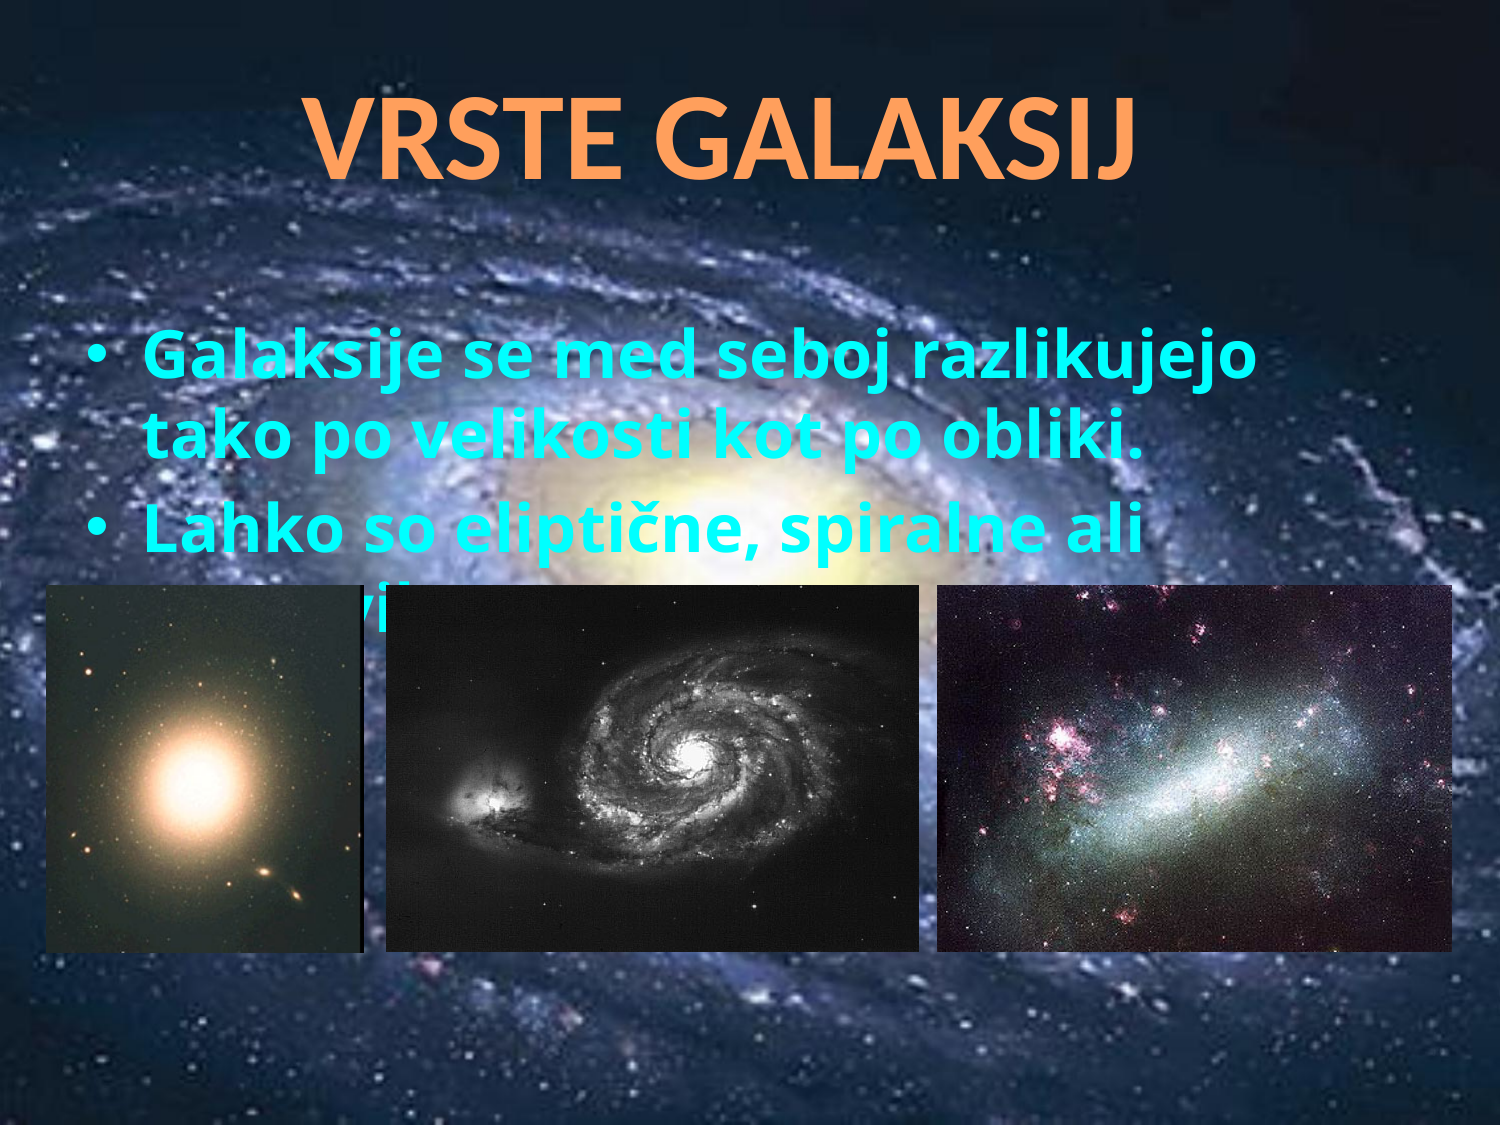

#
VRSTE GALAKSIJ
Galaksije se med seboj razlikujejo tako po velikosti kot po obliki.
Lahko so eliptične, spiralne ali nepravilne.